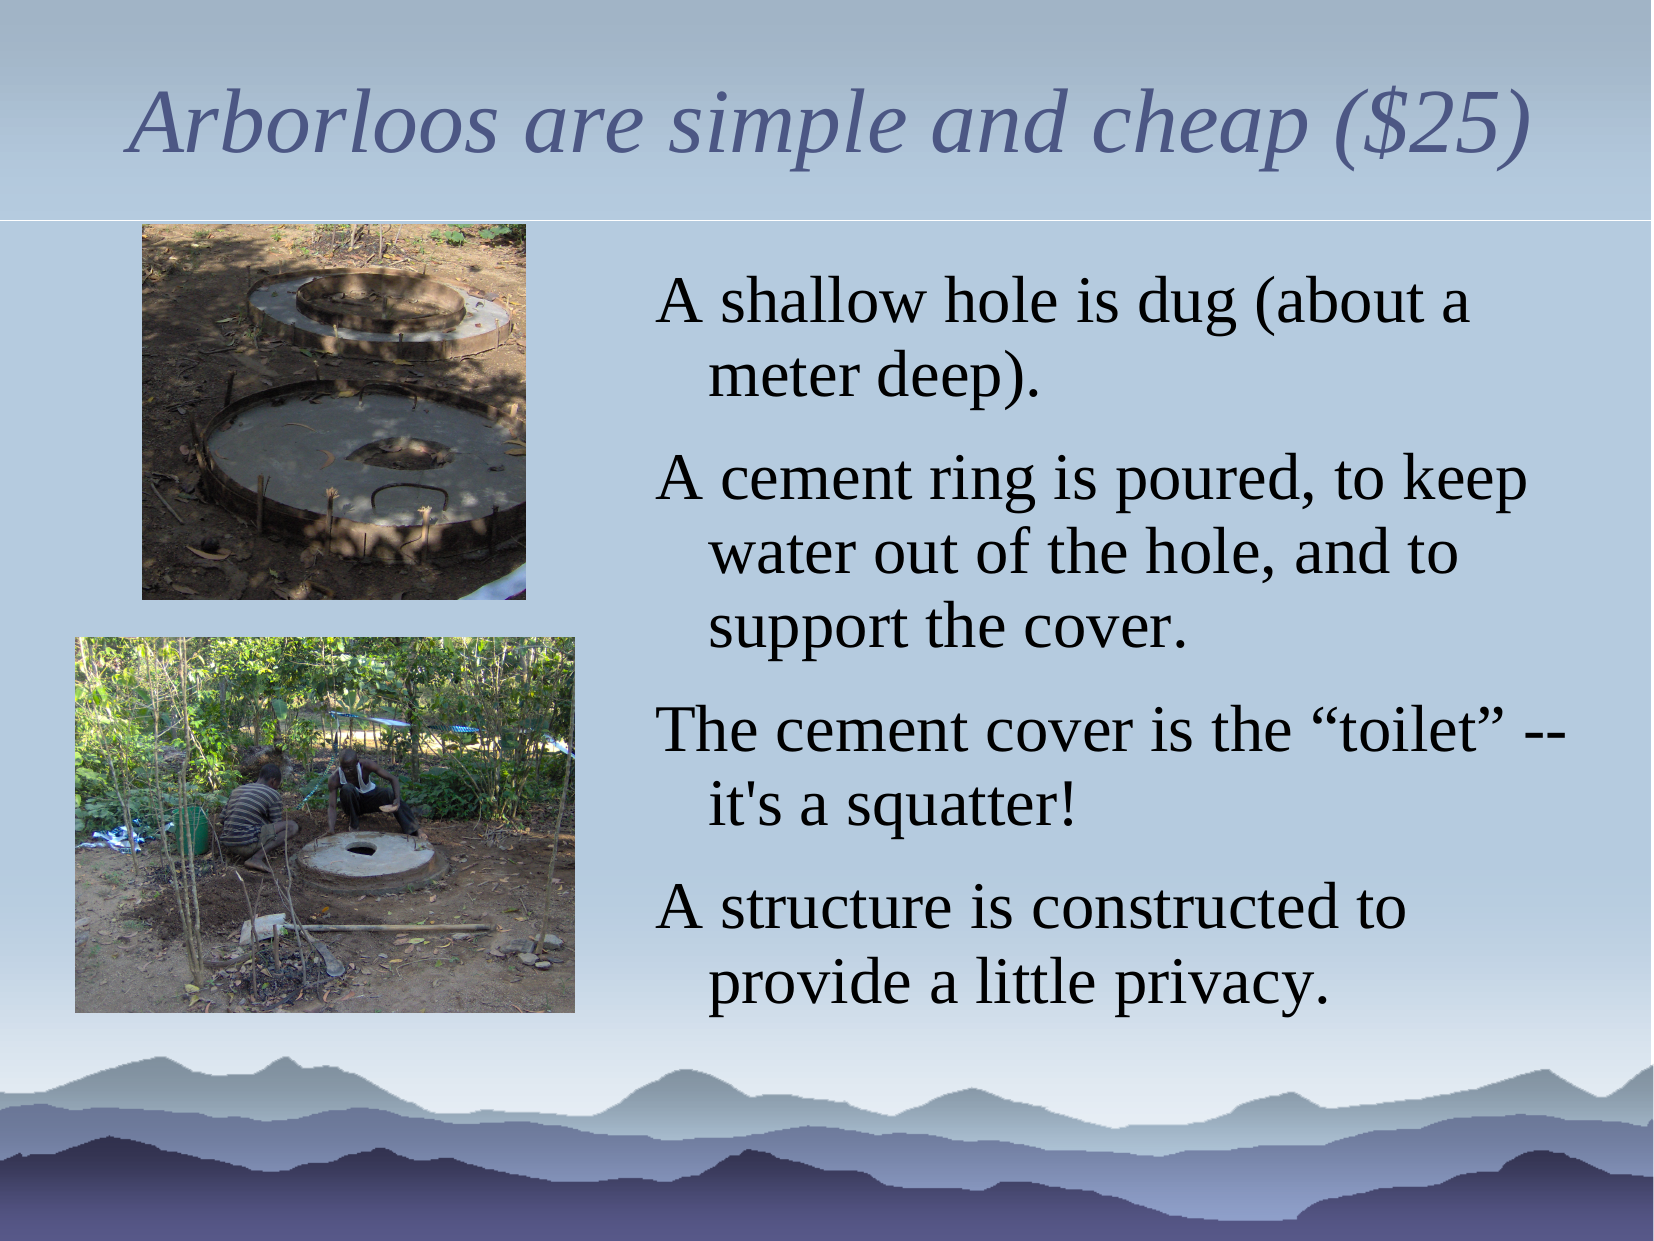

# Arborloos are simple and cheap ($25)
A shallow hole is dug (about a meter deep).
A cement ring is poured, to keep water out of the hole, and to support the cover.
The cement cover is the “toilet” -- it's a squatter!
A structure is constructed to provide a little privacy.